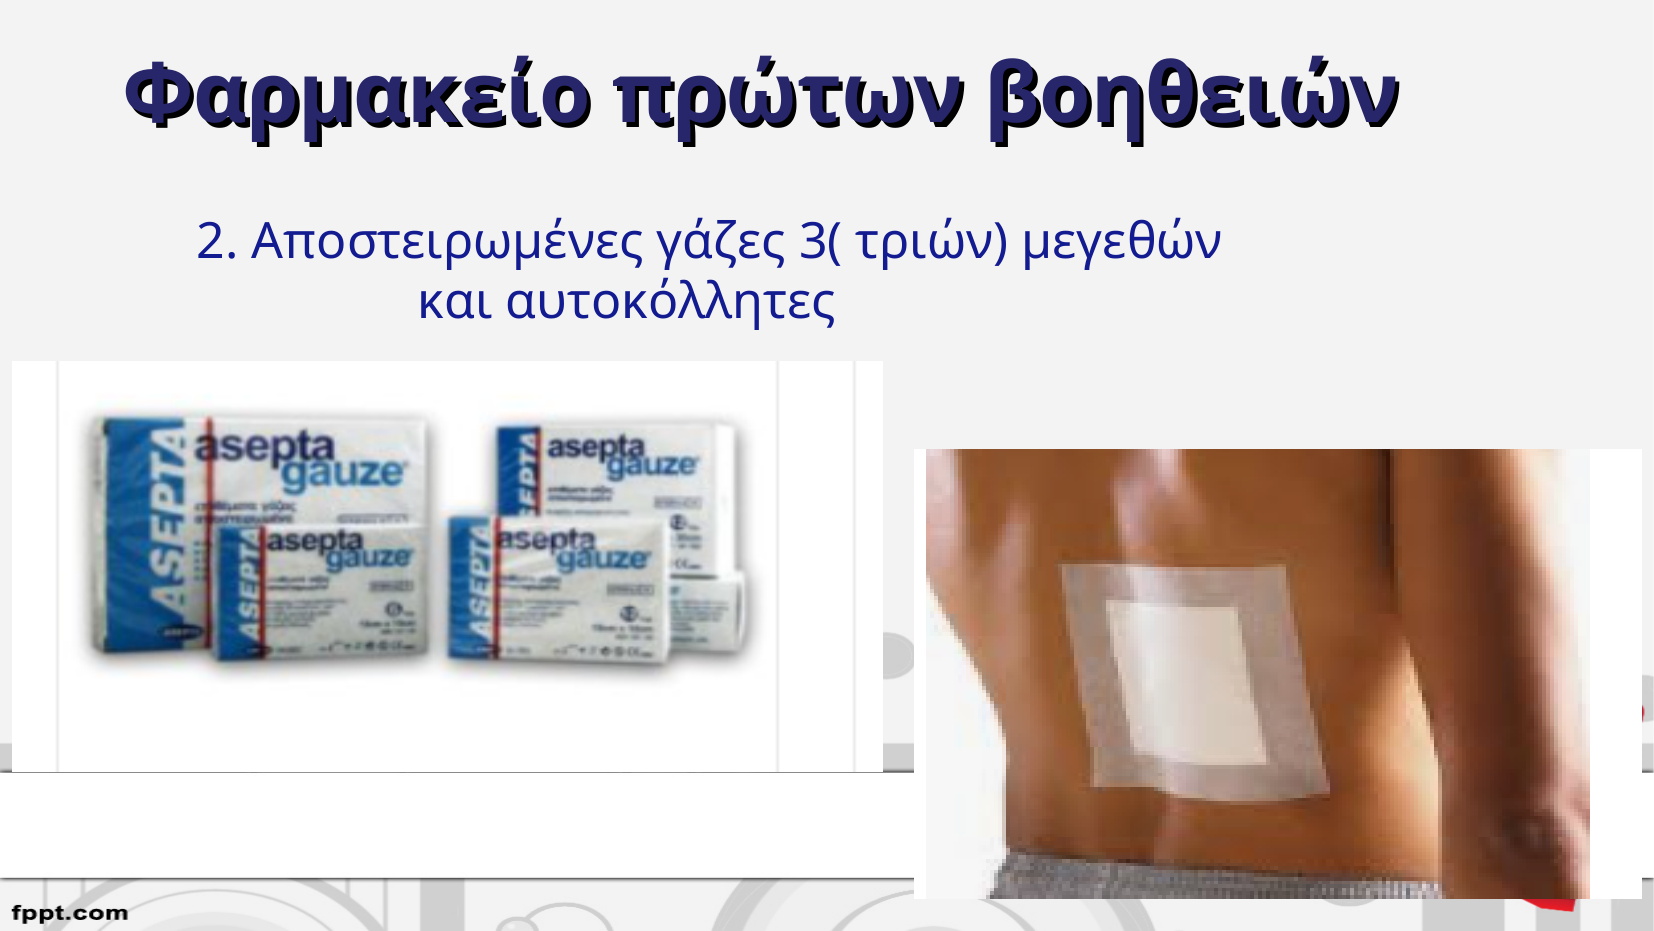

Φαρμακείο πρώτων βοηθειών
2. Αποστειρωμένες γάζες 3( τριών) μεγεθών
 και αυτοκόλλητες